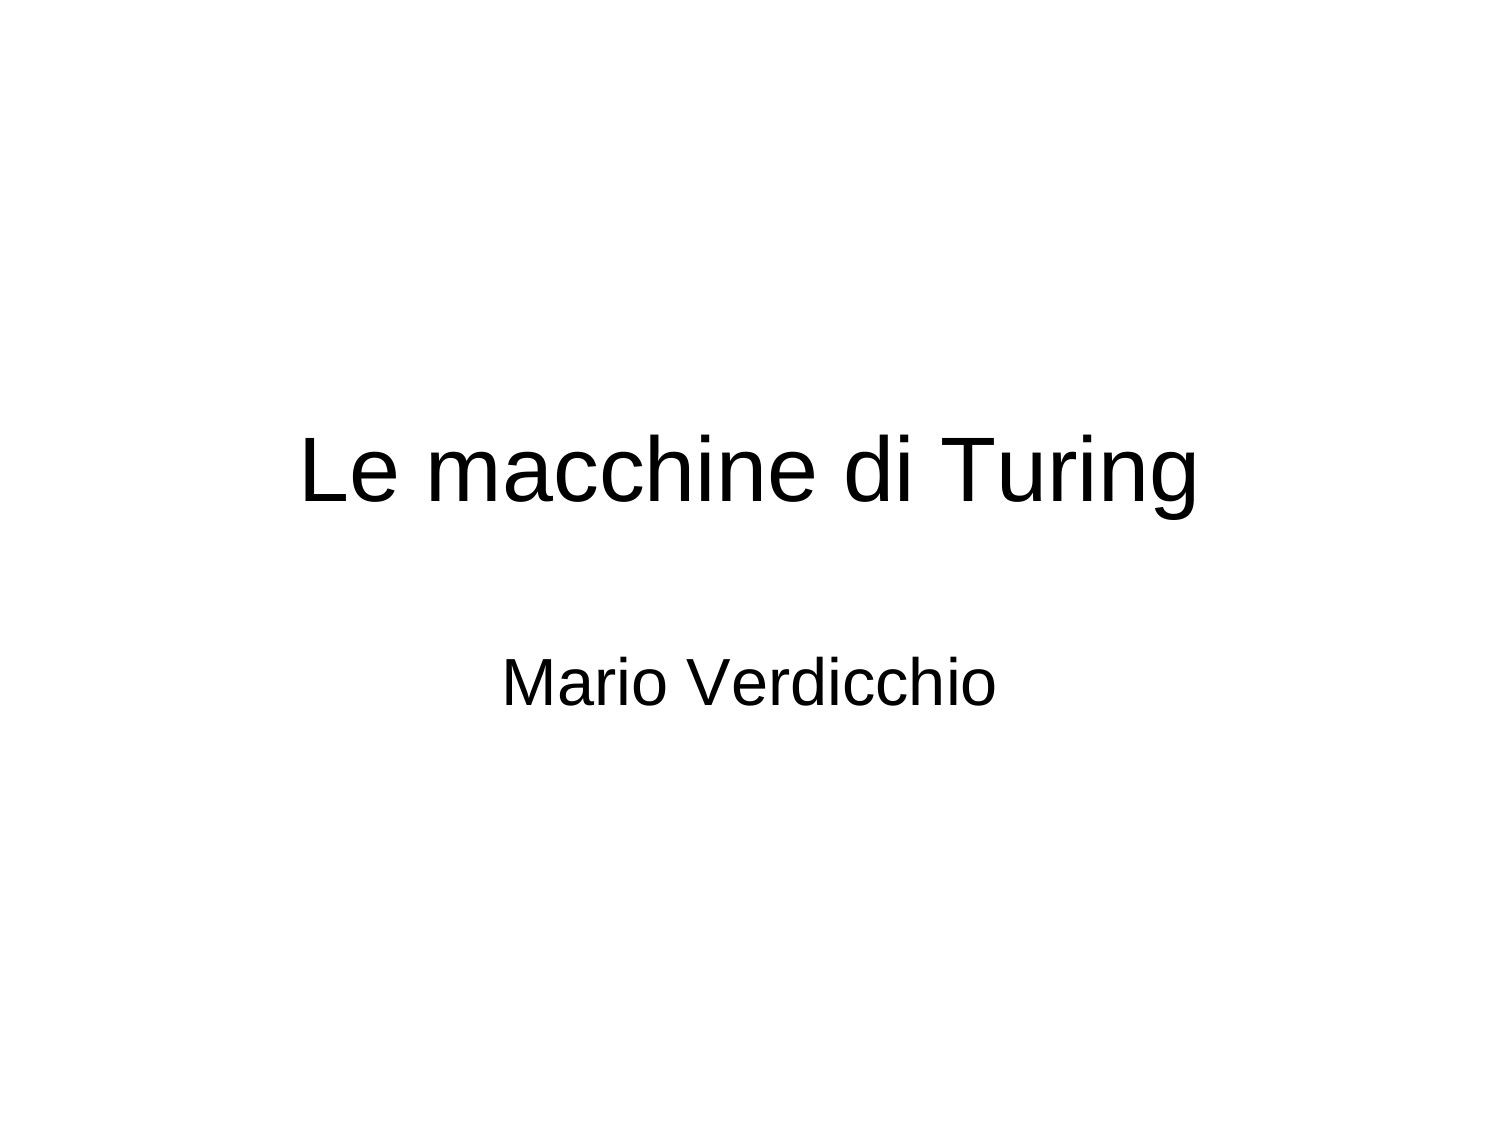

# Le macchine di Turing
Mario Verdicchio